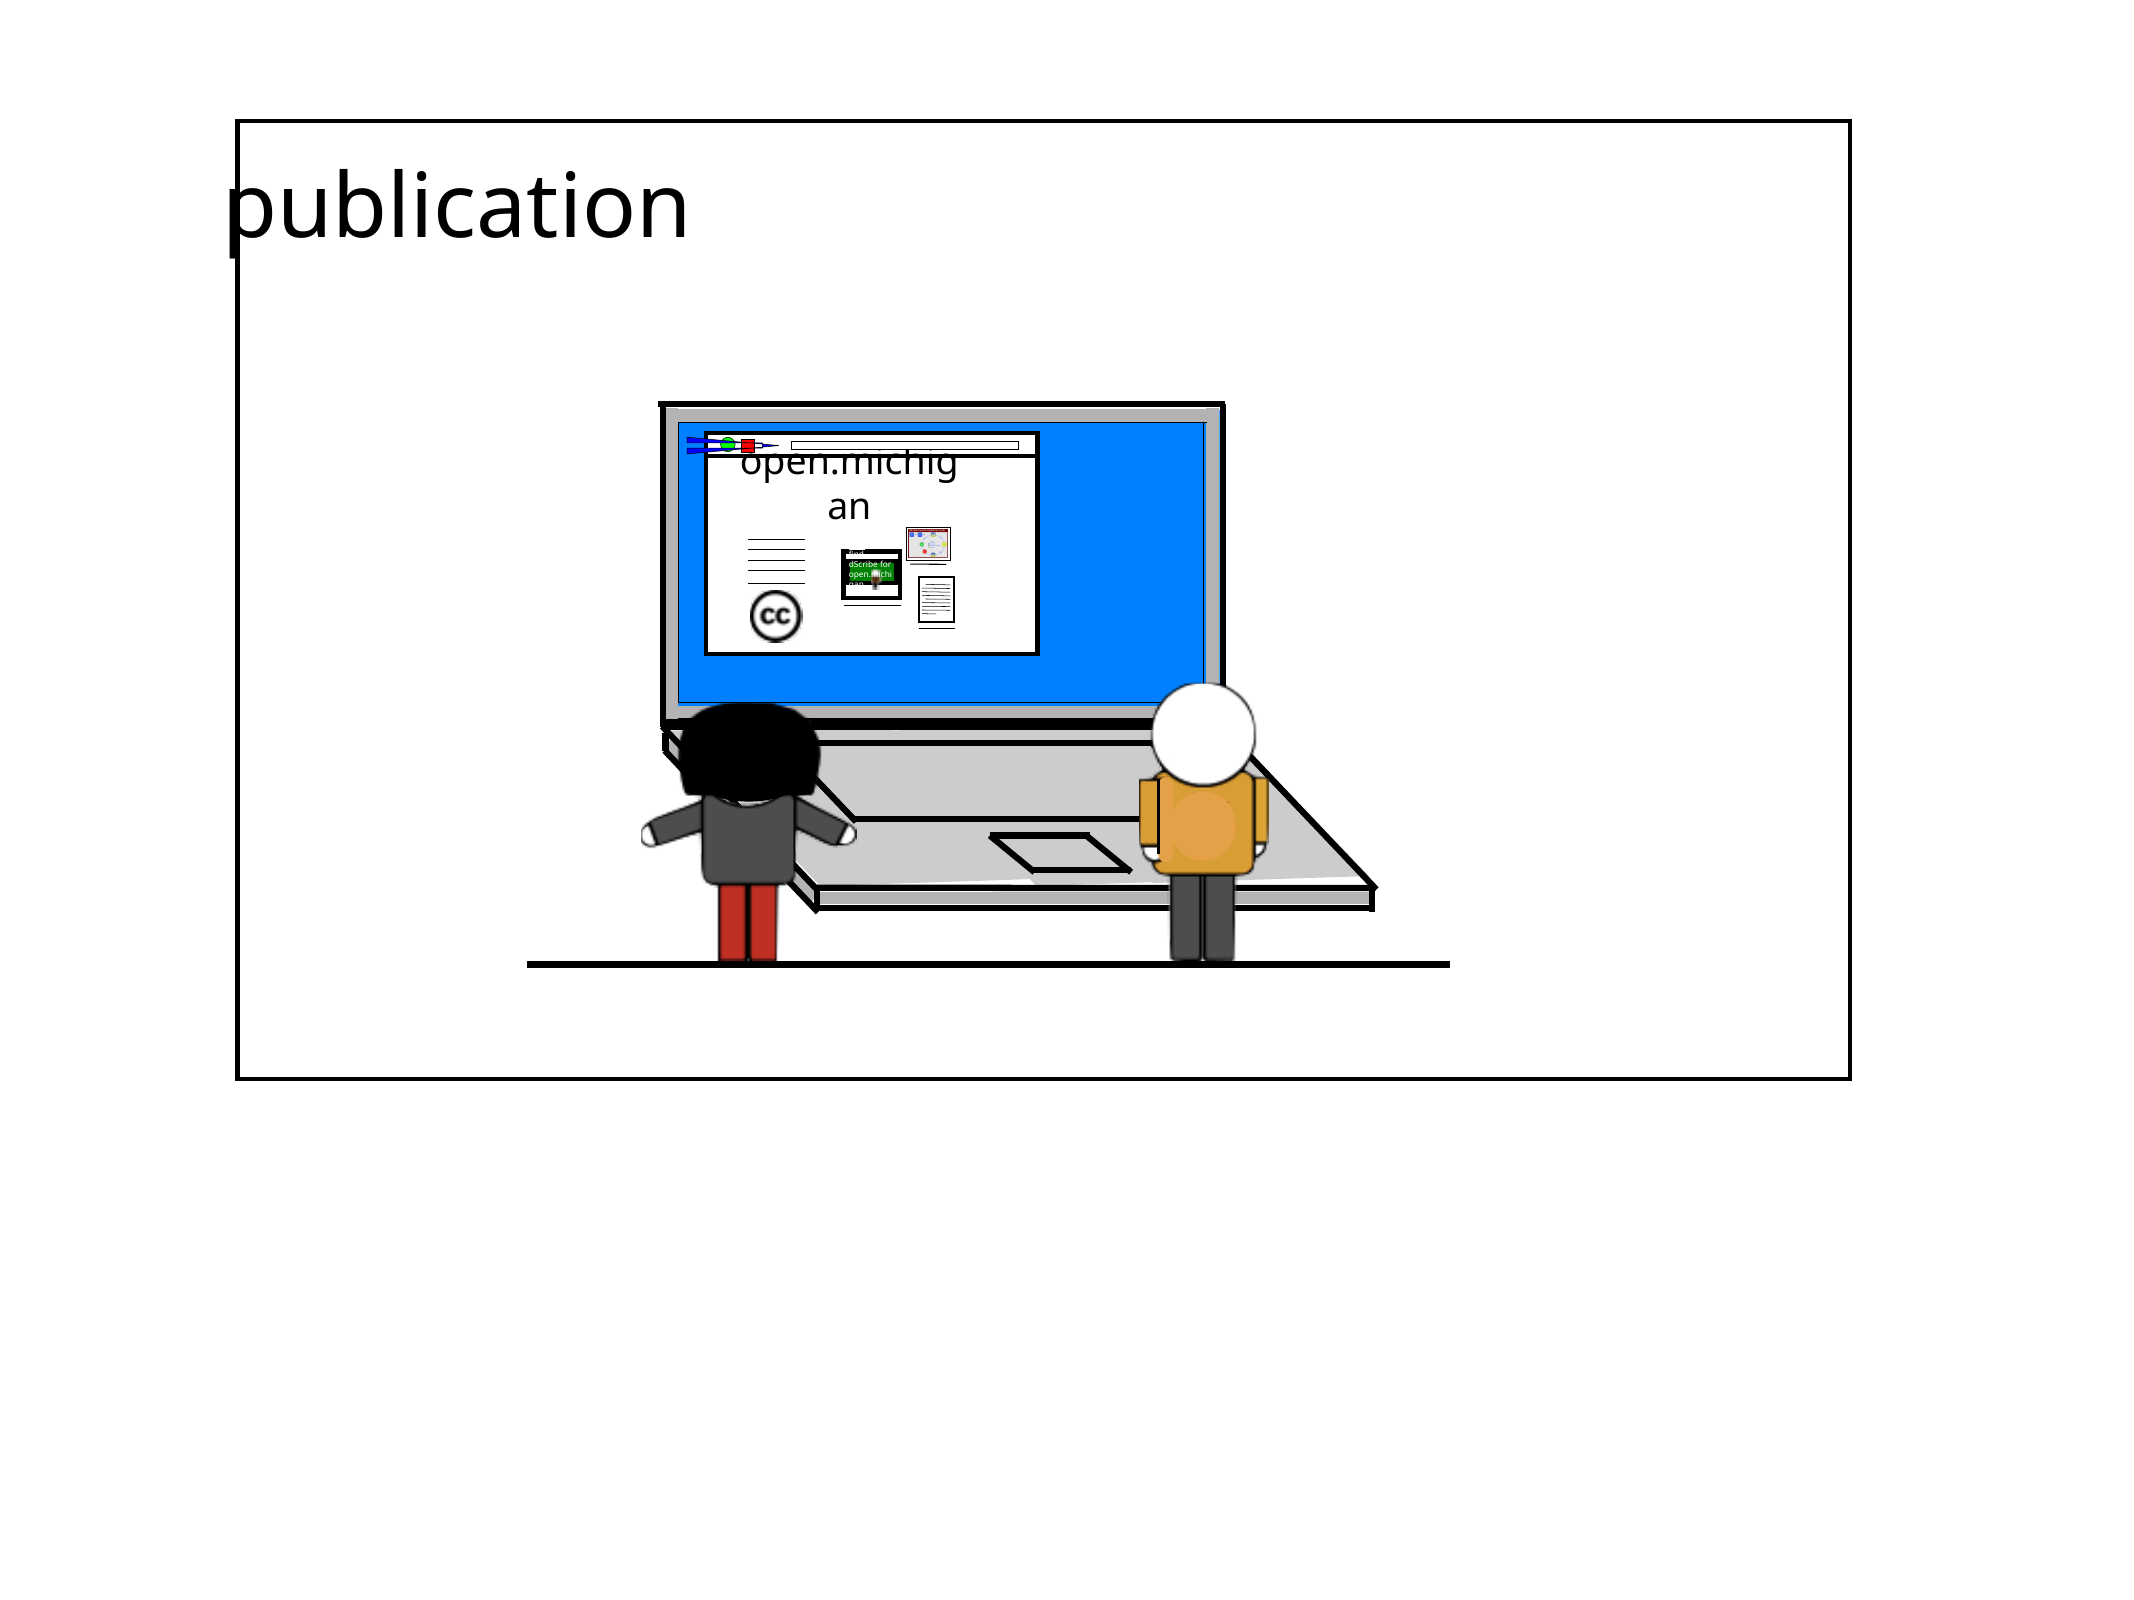

publication
open.michigan
Class #1 Agenda:
find dScribe for open.michigan